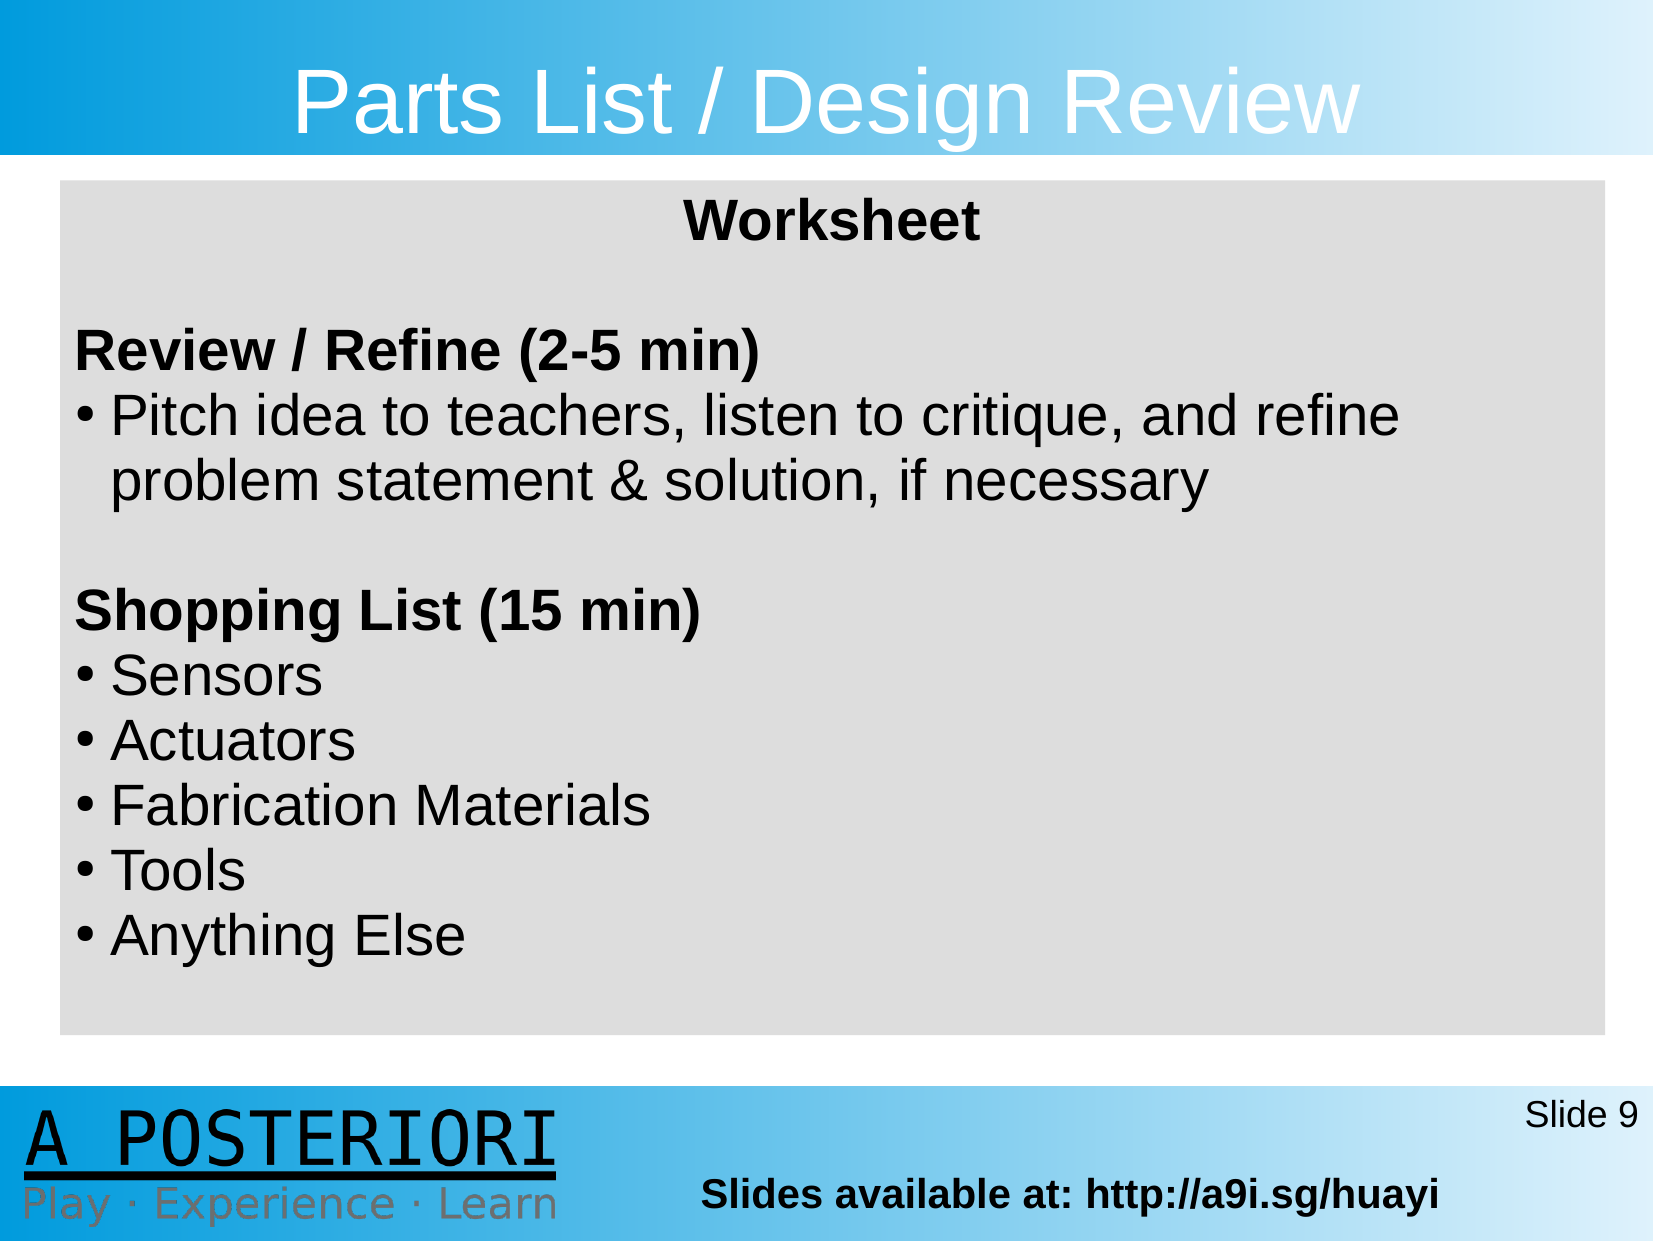

# Parts List / Design Review
Worksheet
Review / Refine (2-5 min)
Pitch idea to teachers, listen to critique, and refine problem statement & solution, if necessary
Shopping List (15 min)
Sensors
Actuators
Fabrication Materials
Tools
Anything Else